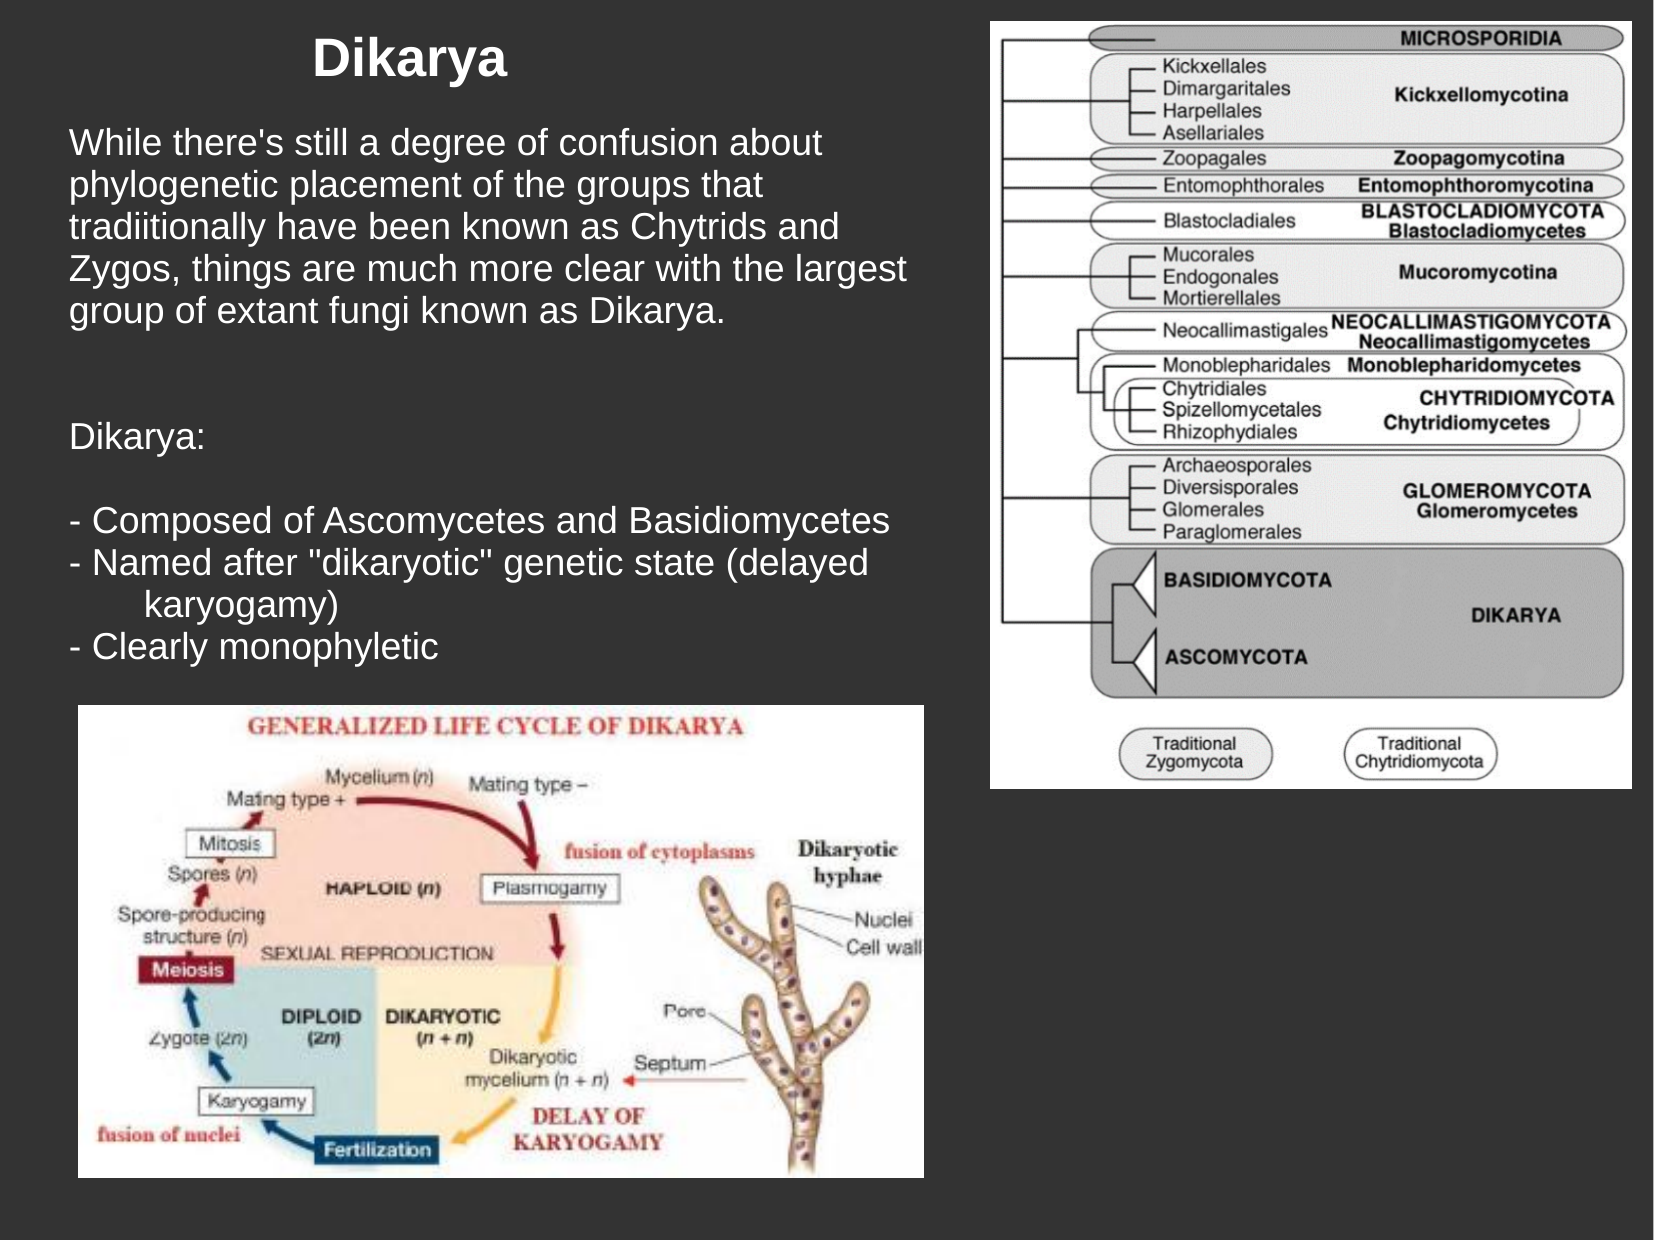

Dikarya
While there's still a degree of confusion about phylogenetic placement of the groups that tradiitionally have been known as Chytrids and Zygos, things are much more clear with the largest group of extant fungi known as Dikarya.
Dikarya:
- Composed of Ascomycetes and Basidiomycetes
- Named after "dikaryotic" genetic state (delayed 	 	karyogamy)
- Clearly monophyletic